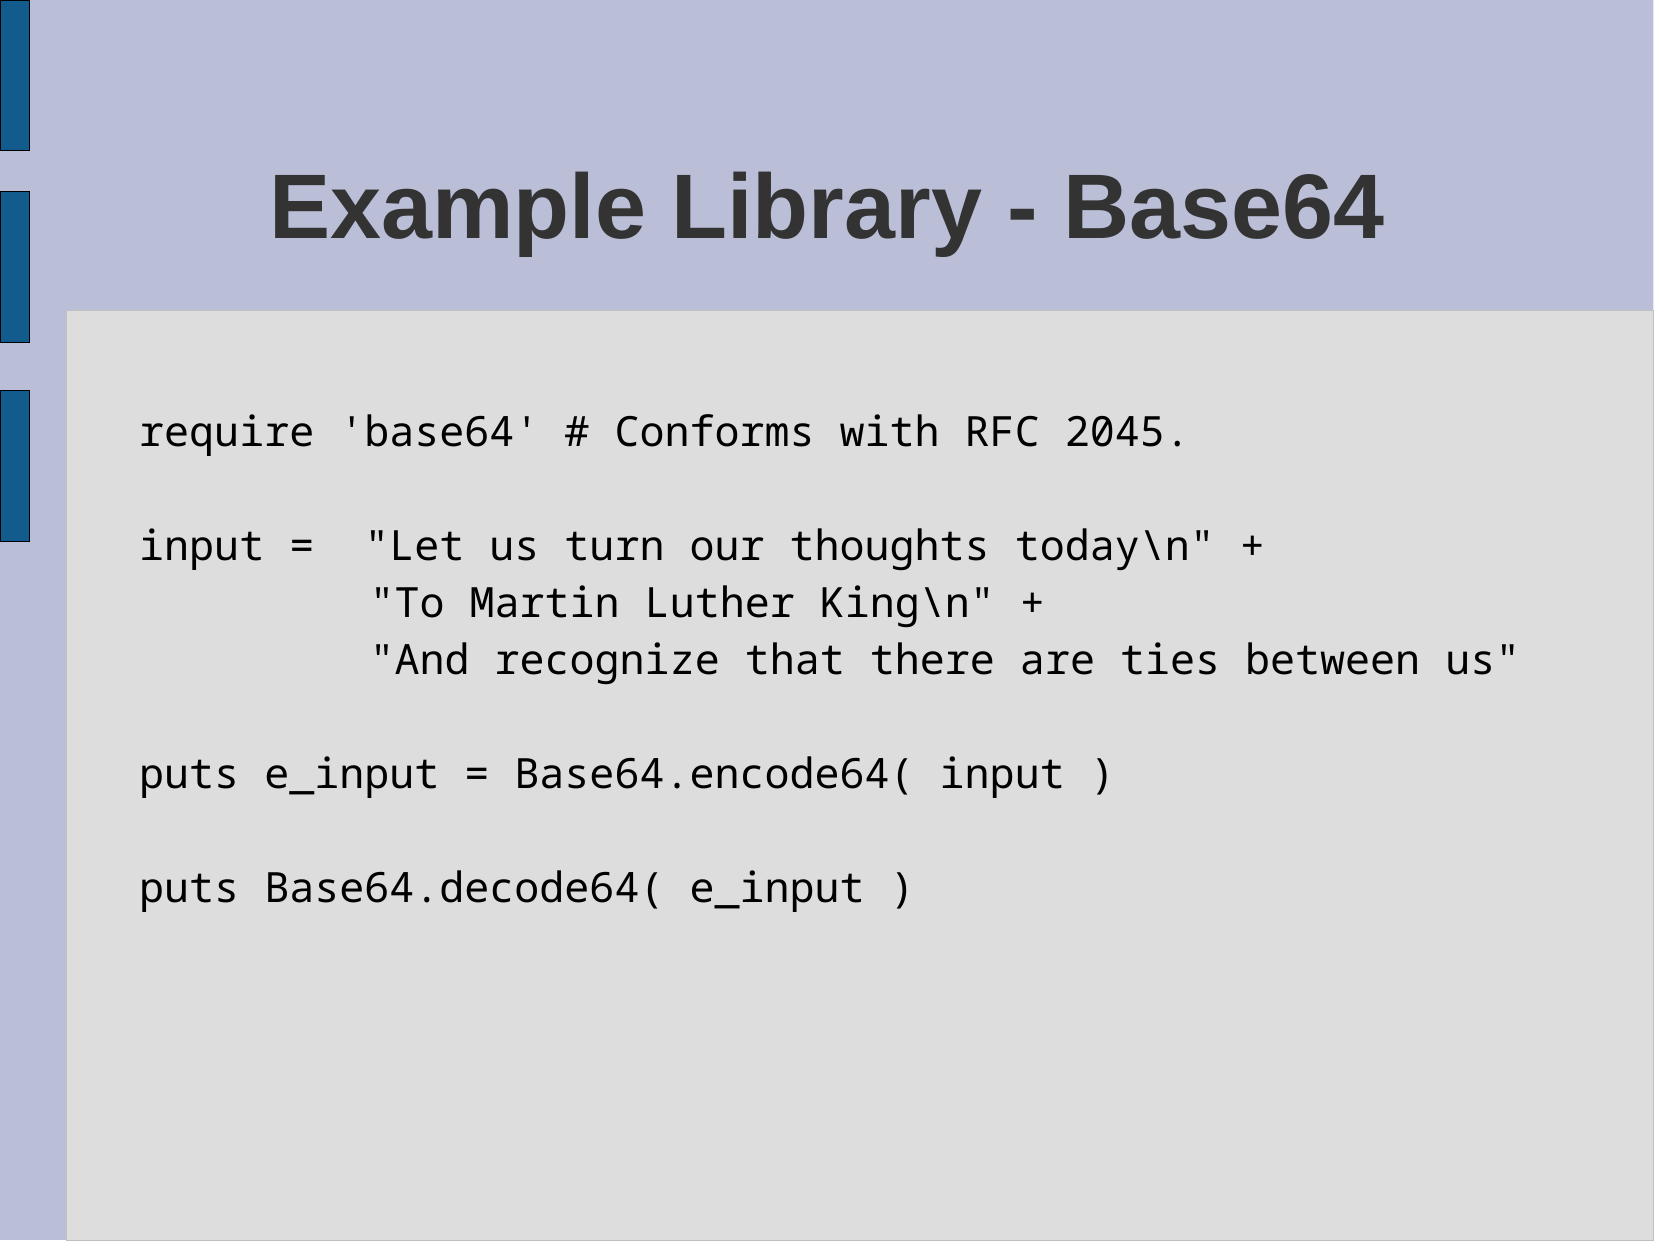

#
Example Library - Base64
require 'base64' # Conforms with RFC 2045.
input = "Let us turn our thoughts today\n" +
"To Martin Luther King\n" +
"And recognize that there are ties between us"
puts e_input = Base64.encode64( input )
puts Base64.decode64( e_input )